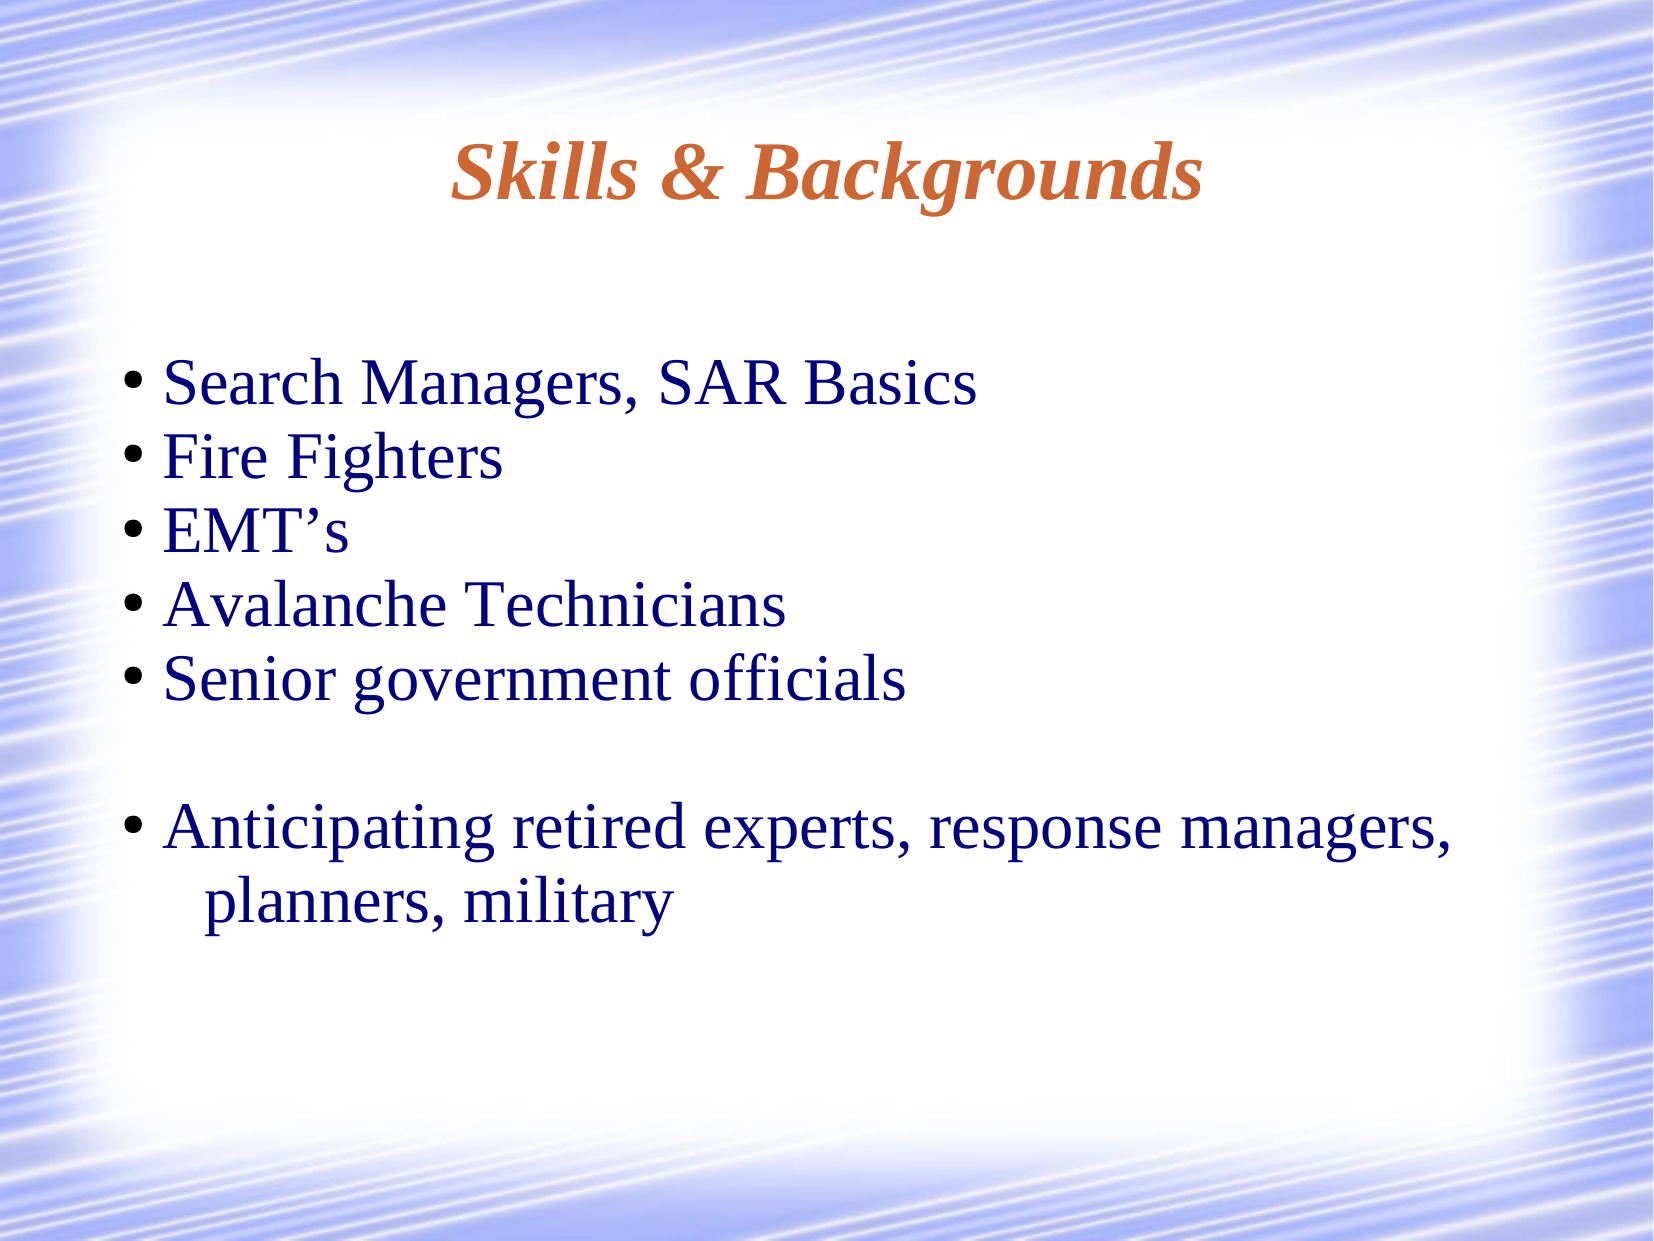

# Skills & Backgrounds
 Search Managers, SAR Basics
 Fire Fighters
 EMT’s
 Avalanche Technicians
 Senior government officials
 Anticipating retired experts, response managers, planners, military